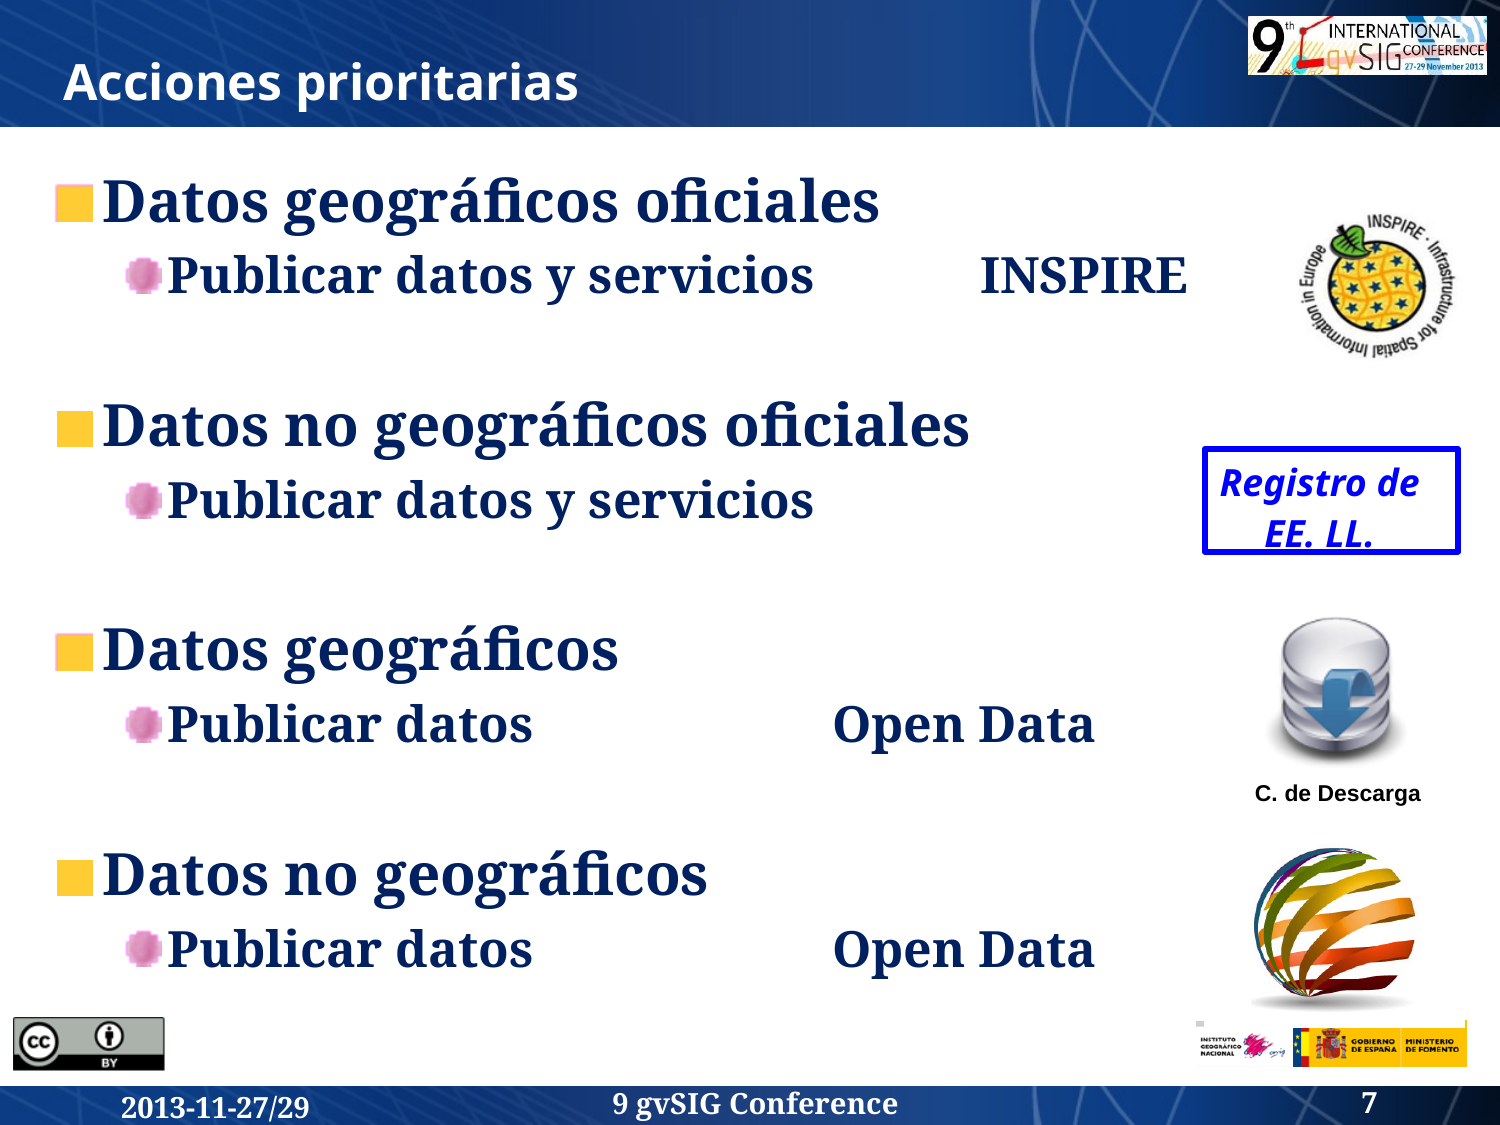

# Acciones prioritarias
Datos geográficos oficiales
Publicar datos y servicios			INSPIRE
Datos no geográficos oficiales
Publicar datos y servicios
Datos geográficos
Publicar datos					Open Data
Datos no geográficos
Publicar datos					Open Data
Registro de
EE. LL.
C. de Descarga